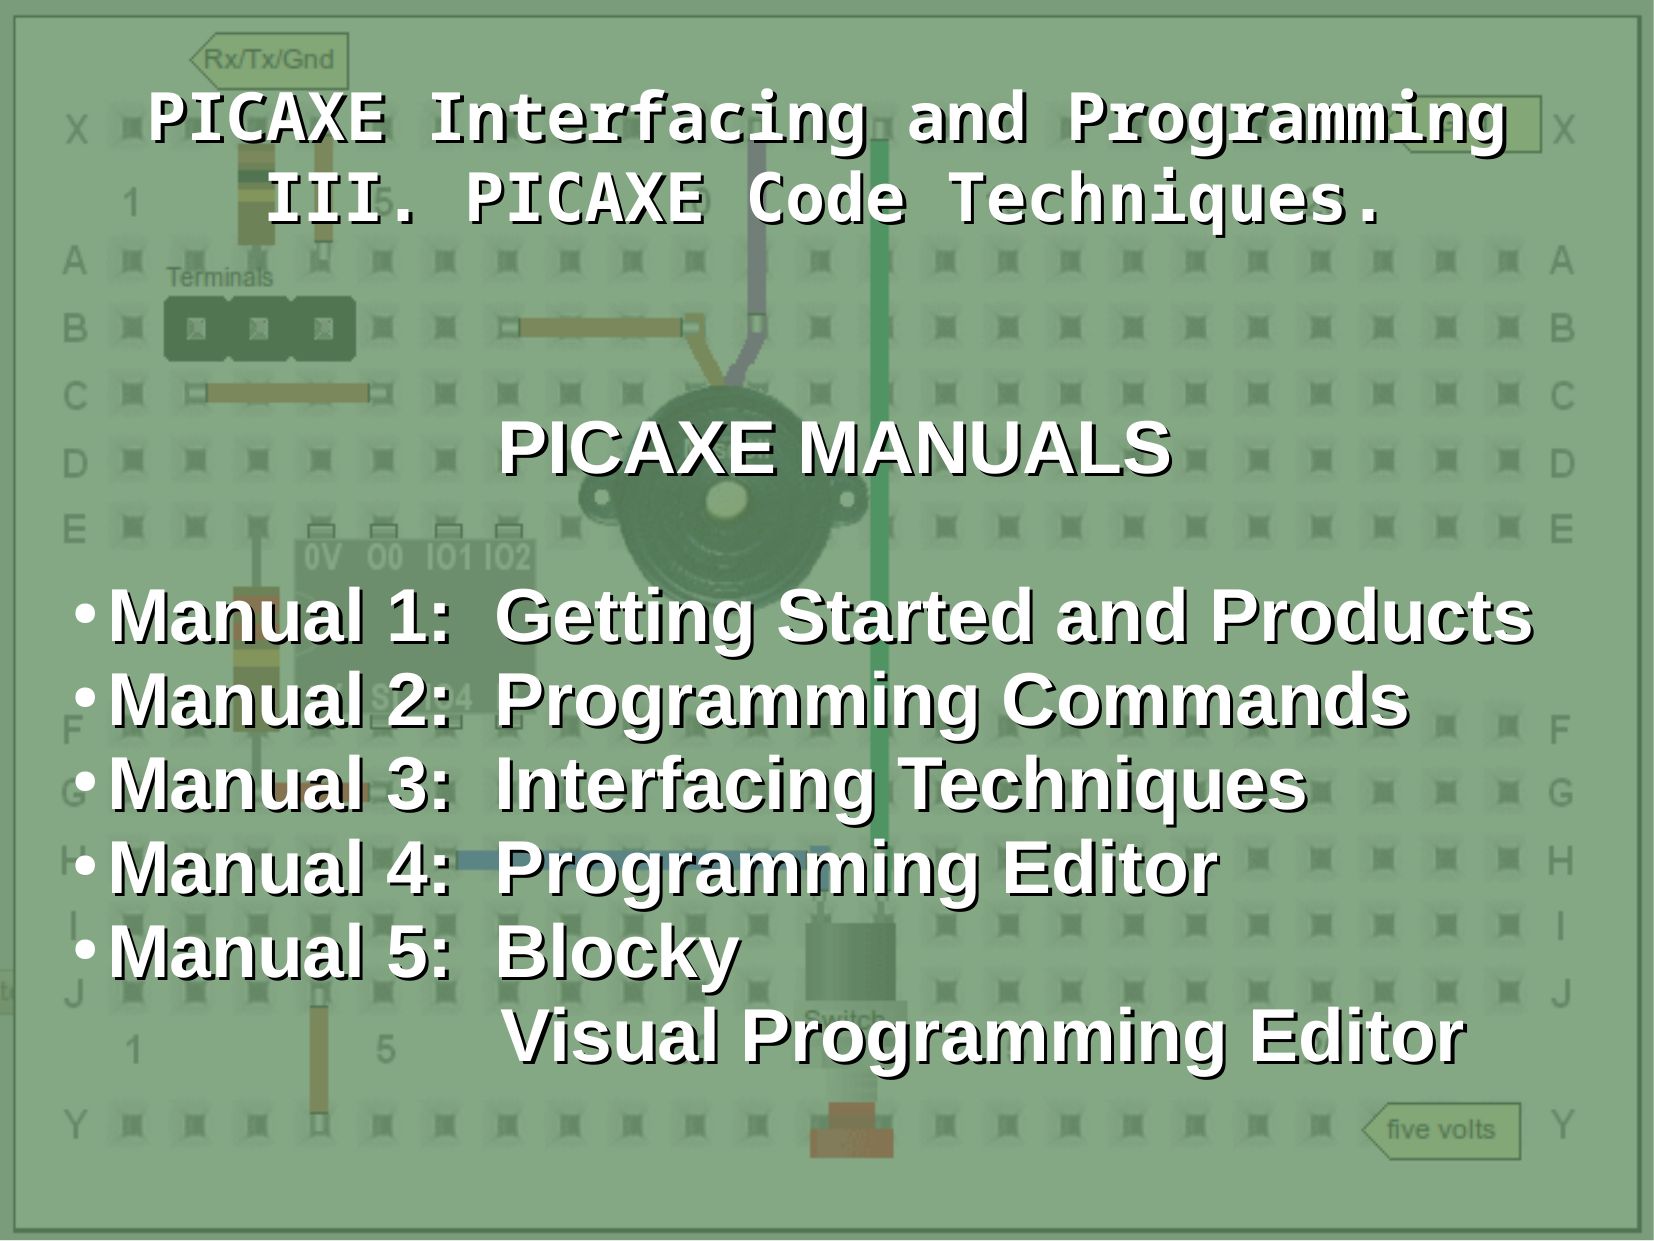

# PICAXE Interfacing and Programming III. PICAXE Code Techniques.
 PICAXE MANUALS
Manual 1: Getting Started and Products
Manual 2: Programming Commands
Manual 3: Interfacing Techniques
Manual 4: Programming Editor
Manual 5: Blocky
 Visual Programming Editor